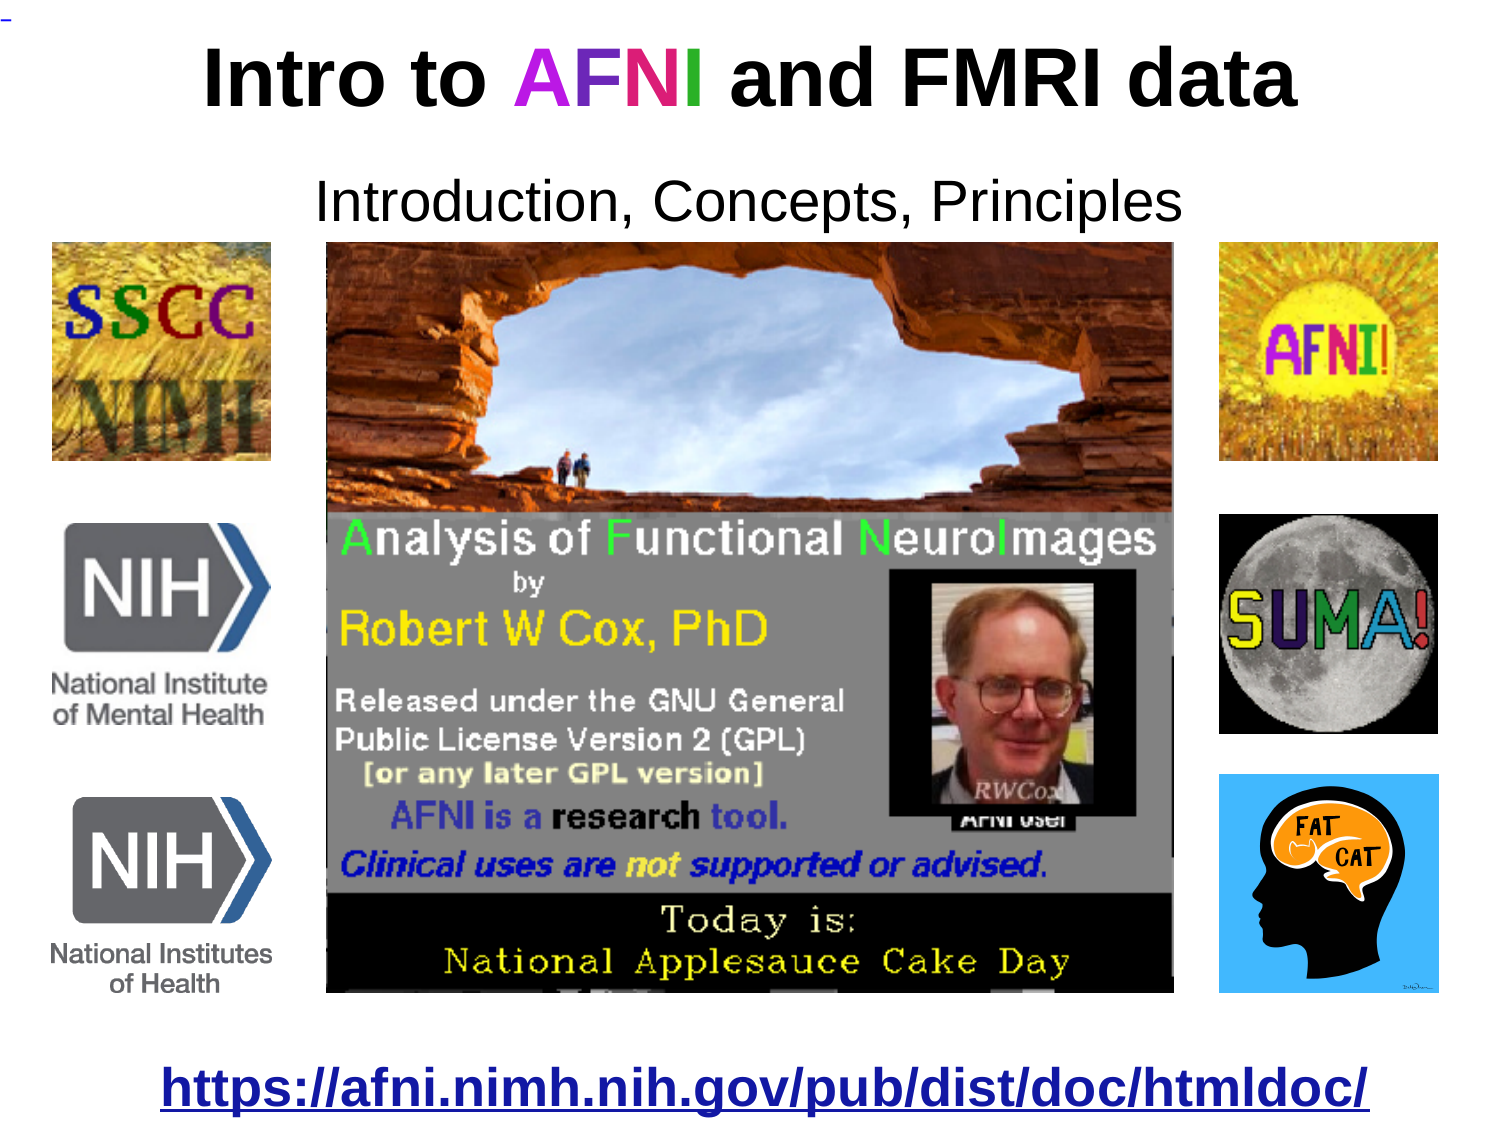

Intro to AFNI and FMRI data
Introduction, Concepts, Principles
https://afni.nimh.nih.gov/pub/dist/doc/htmldoc/